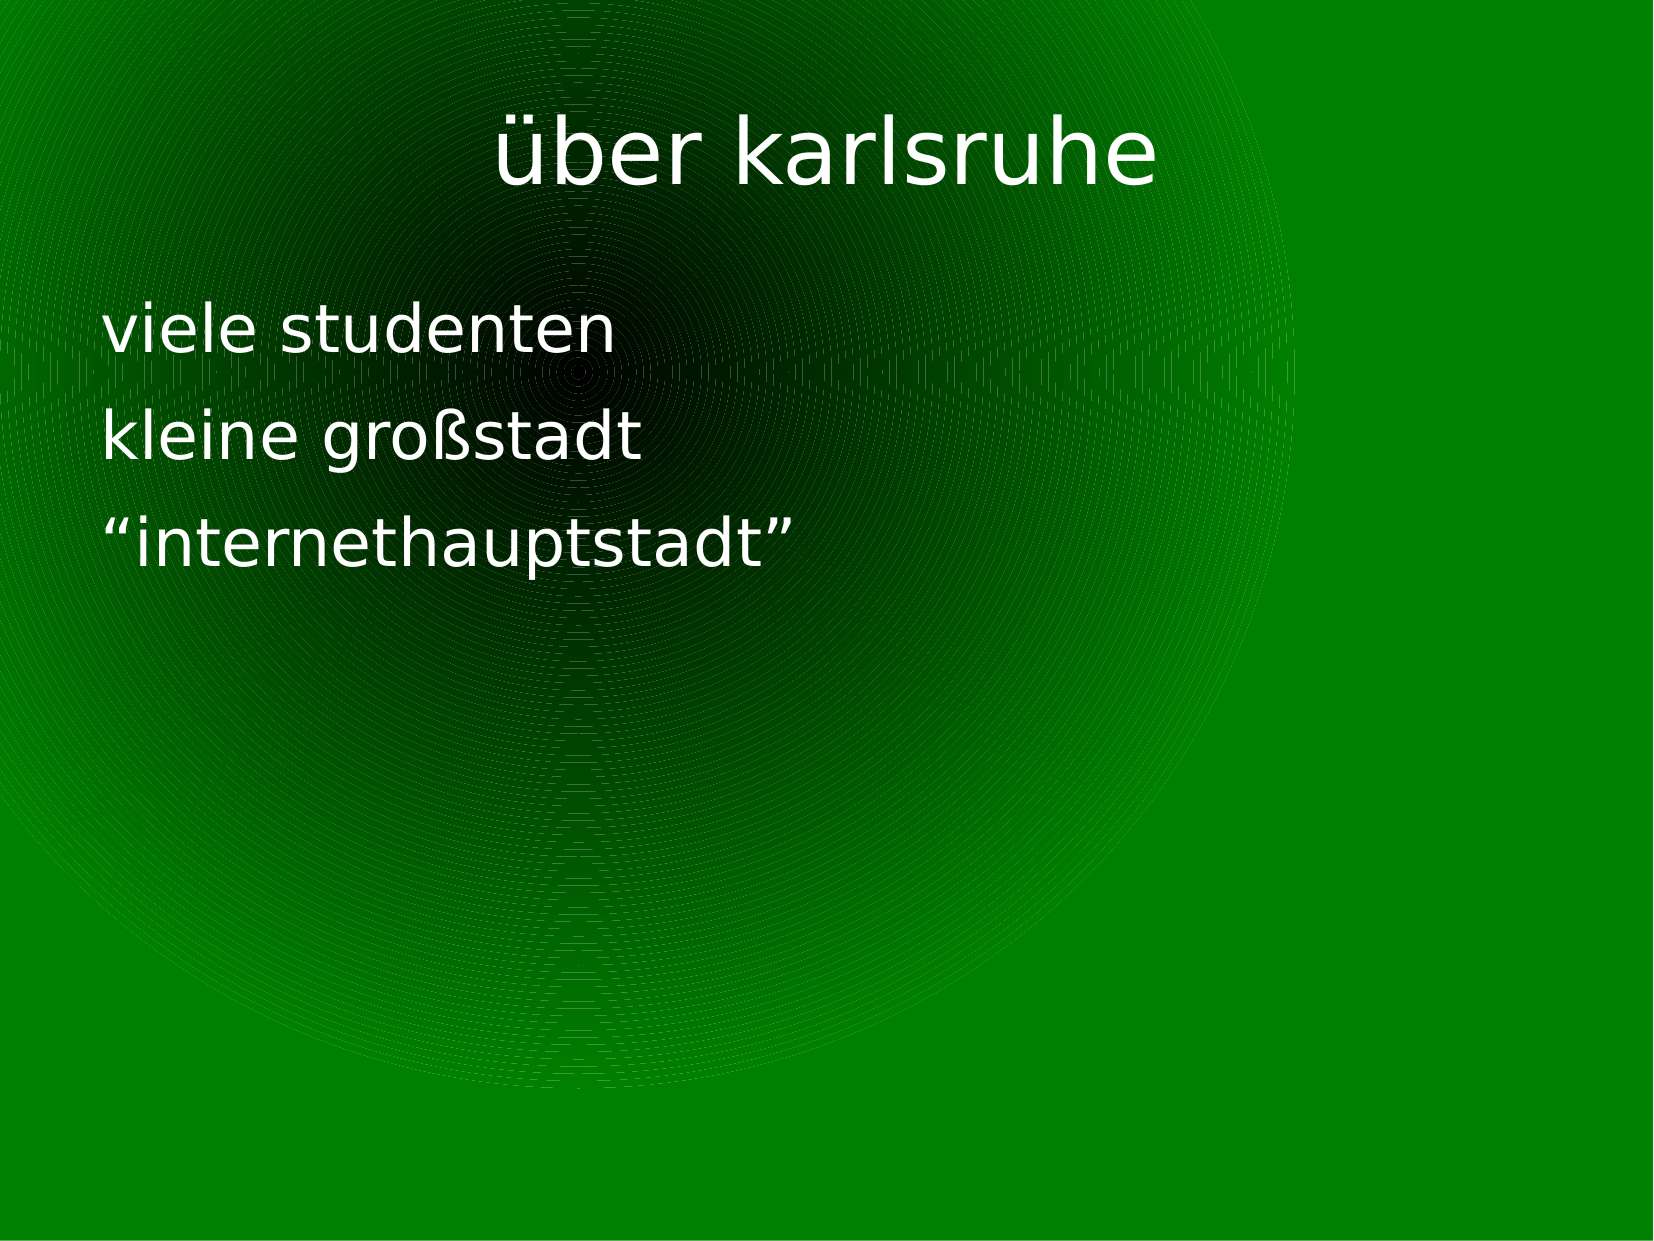

# über karlsruhe
viele studenten
kleine großstadt
“internethauptstadt”